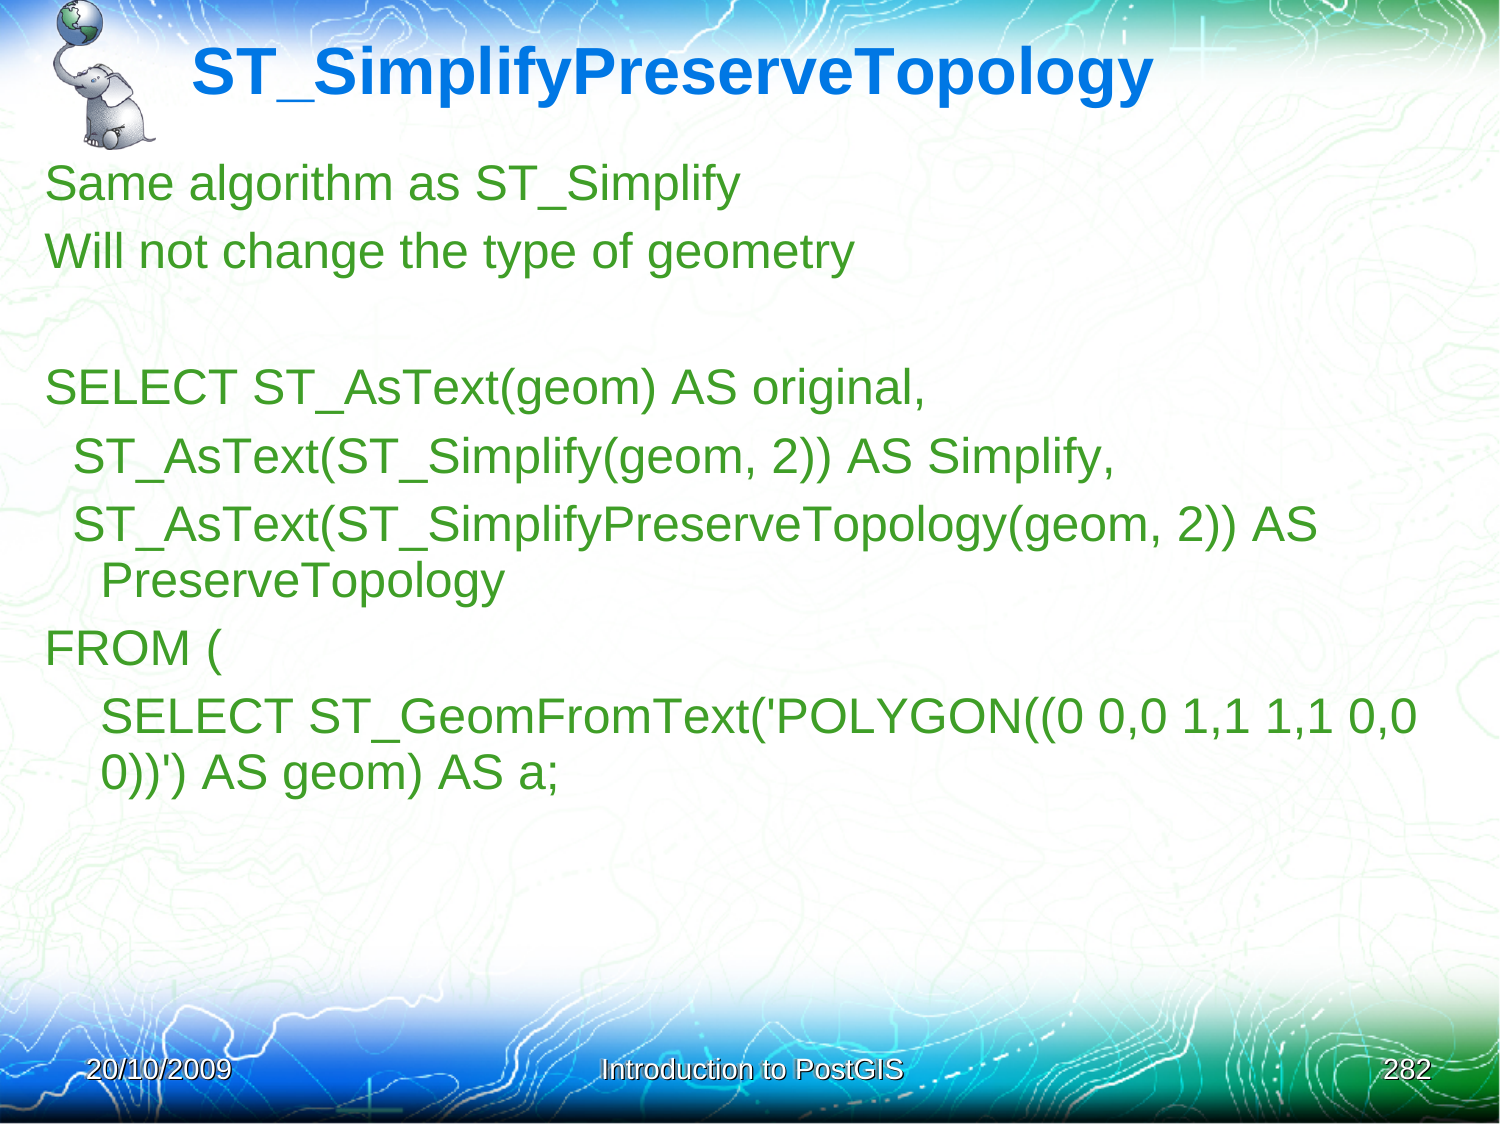

# ST_SimplifyPreserveTopology
Same algorithm as ST_Simplify
Will not change the type of geometry
SELECT ST_AsText(geom) AS original,
 ST_AsText(ST_Simplify(geom, 2)) AS Simplify,
 ST_AsText(ST_SimplifyPreserveTopology(geom, 2)) AS PreserveTopology
FROM (
 SELECT ST_GeomFromText('POLYGON((0 0,0 1,1 1,1 0,0 0))') AS geom) AS a;
20/10/2009
Introduction to PostGIS
282